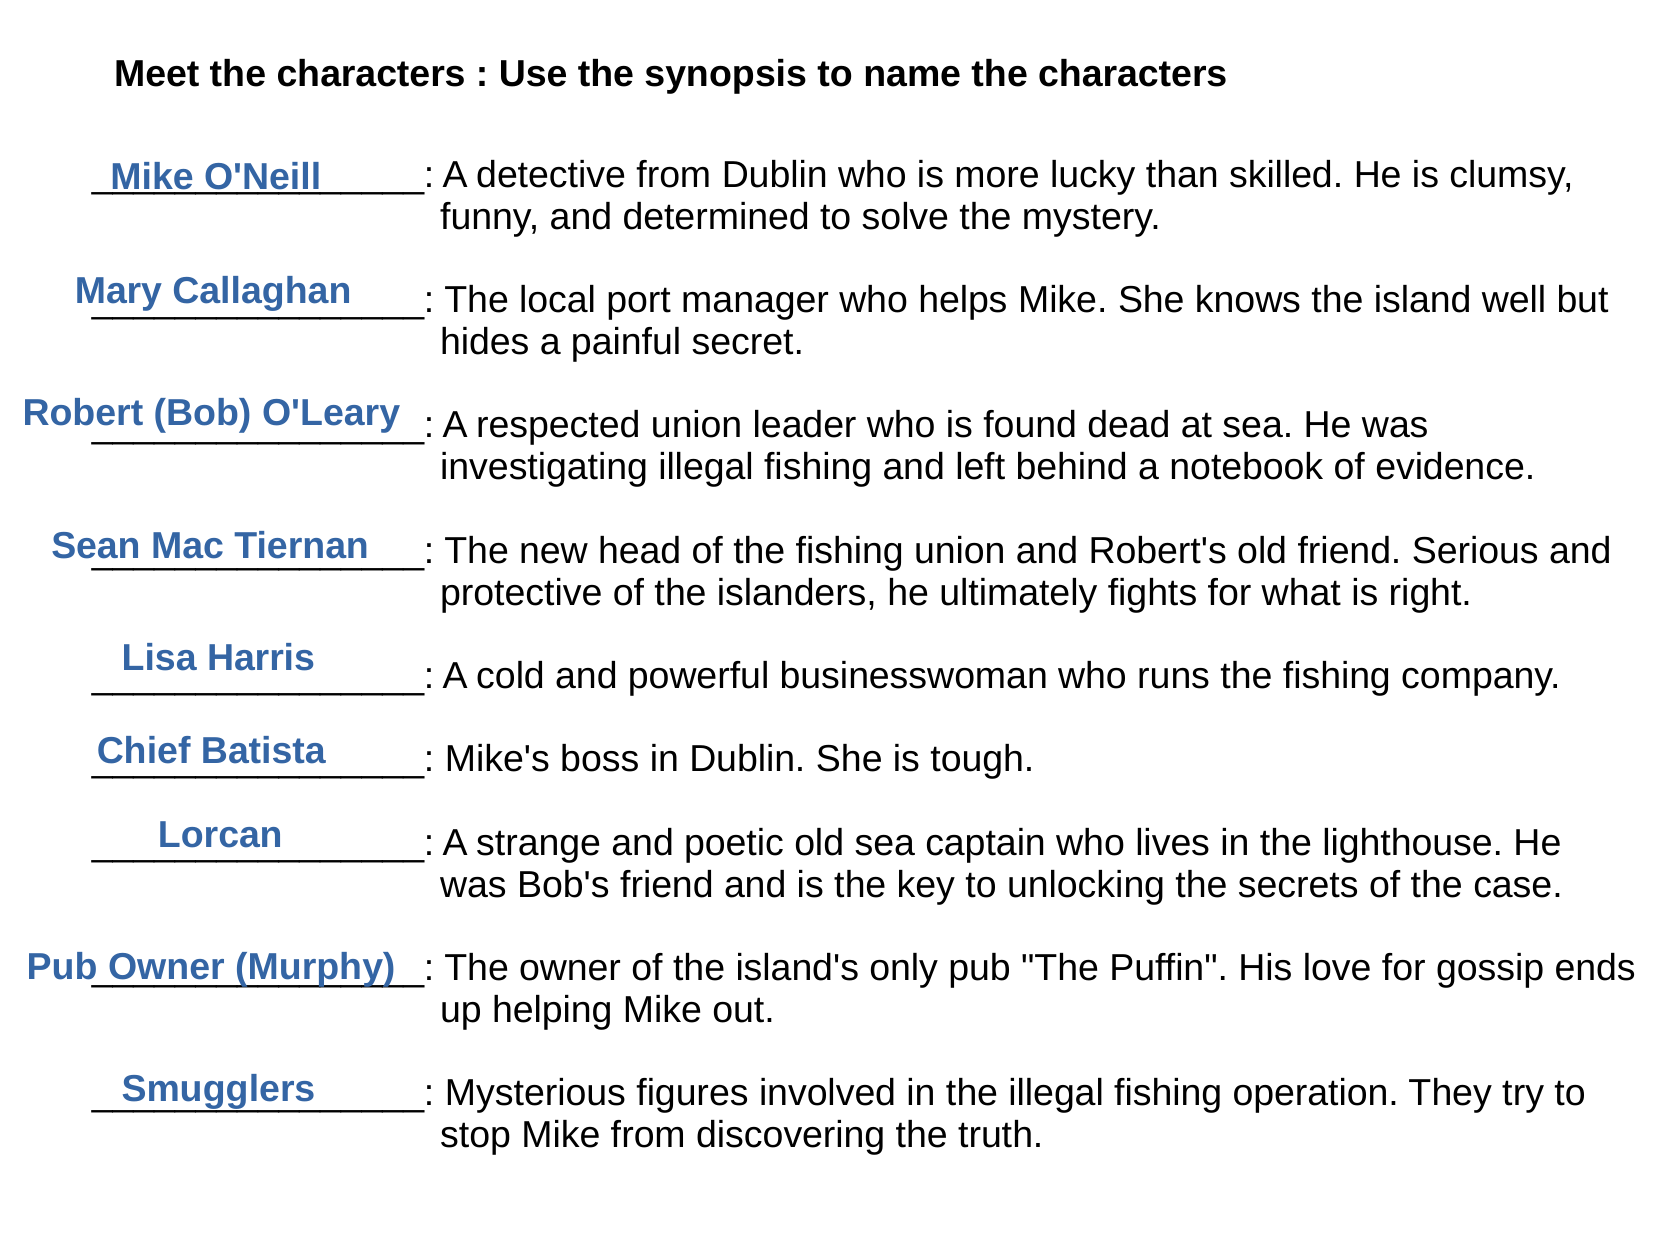

Meet the characters : Use the synopsis to name the characters
________________: A detective from Dublin who is more lucky than skilled. He is clumsy, funny, and determined to solve the mystery.
________________: The local port manager who helps Mike. She knows the island well but hides a painful secret.
________________: A respected union leader who is found dead at sea. He was investigating illegal fishing and left behind a notebook of evidence.
________________: The new head of the fishing union and Robert's old friend. Serious and protective of the islanders, he ultimately fights for what is right.
________________: A cold and powerful businesswoman who runs the fishing company.
________________: Mike's boss in Dublin. She is tough.
________________: A strange and poetic old sea captain who lives in the lighthouse. He was Bob's friend and is the key to unlocking the secrets of the case.
________________: The owner of the island's only pub "The Puffin". His love for gossip ends up helping Mike out.
________________: Mysterious figures involved in the illegal fishing operation. They try to stop Mike from discovering the truth.
Mike O'Neill
Mary Callaghan
Robert (Bob) O'Leary
Sean Mac Tiernan
Lisa Harris
Chief Batista
Lorcan
Pub Owner (Murphy)
Smugglers